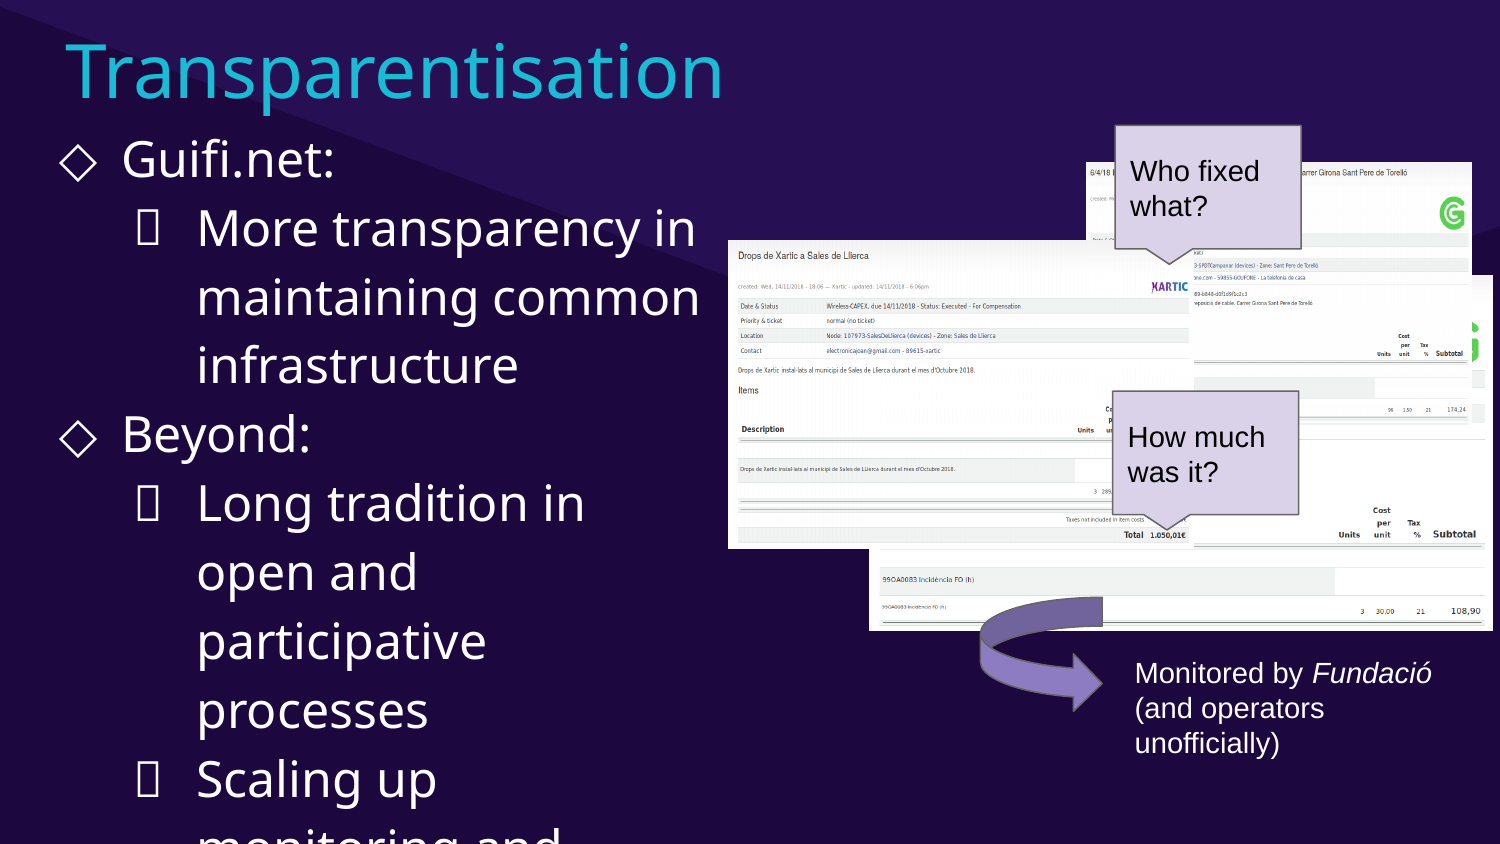

# Transparentisation
Guifi.net:
More transparency in maintaining common infrastructure
Beyond:
Long tradition in open and participative processes
Scaling up monitoring and conflict resolution
Who fixed what?
How much was it?
Monitored by Fundació (and operators unofficially)